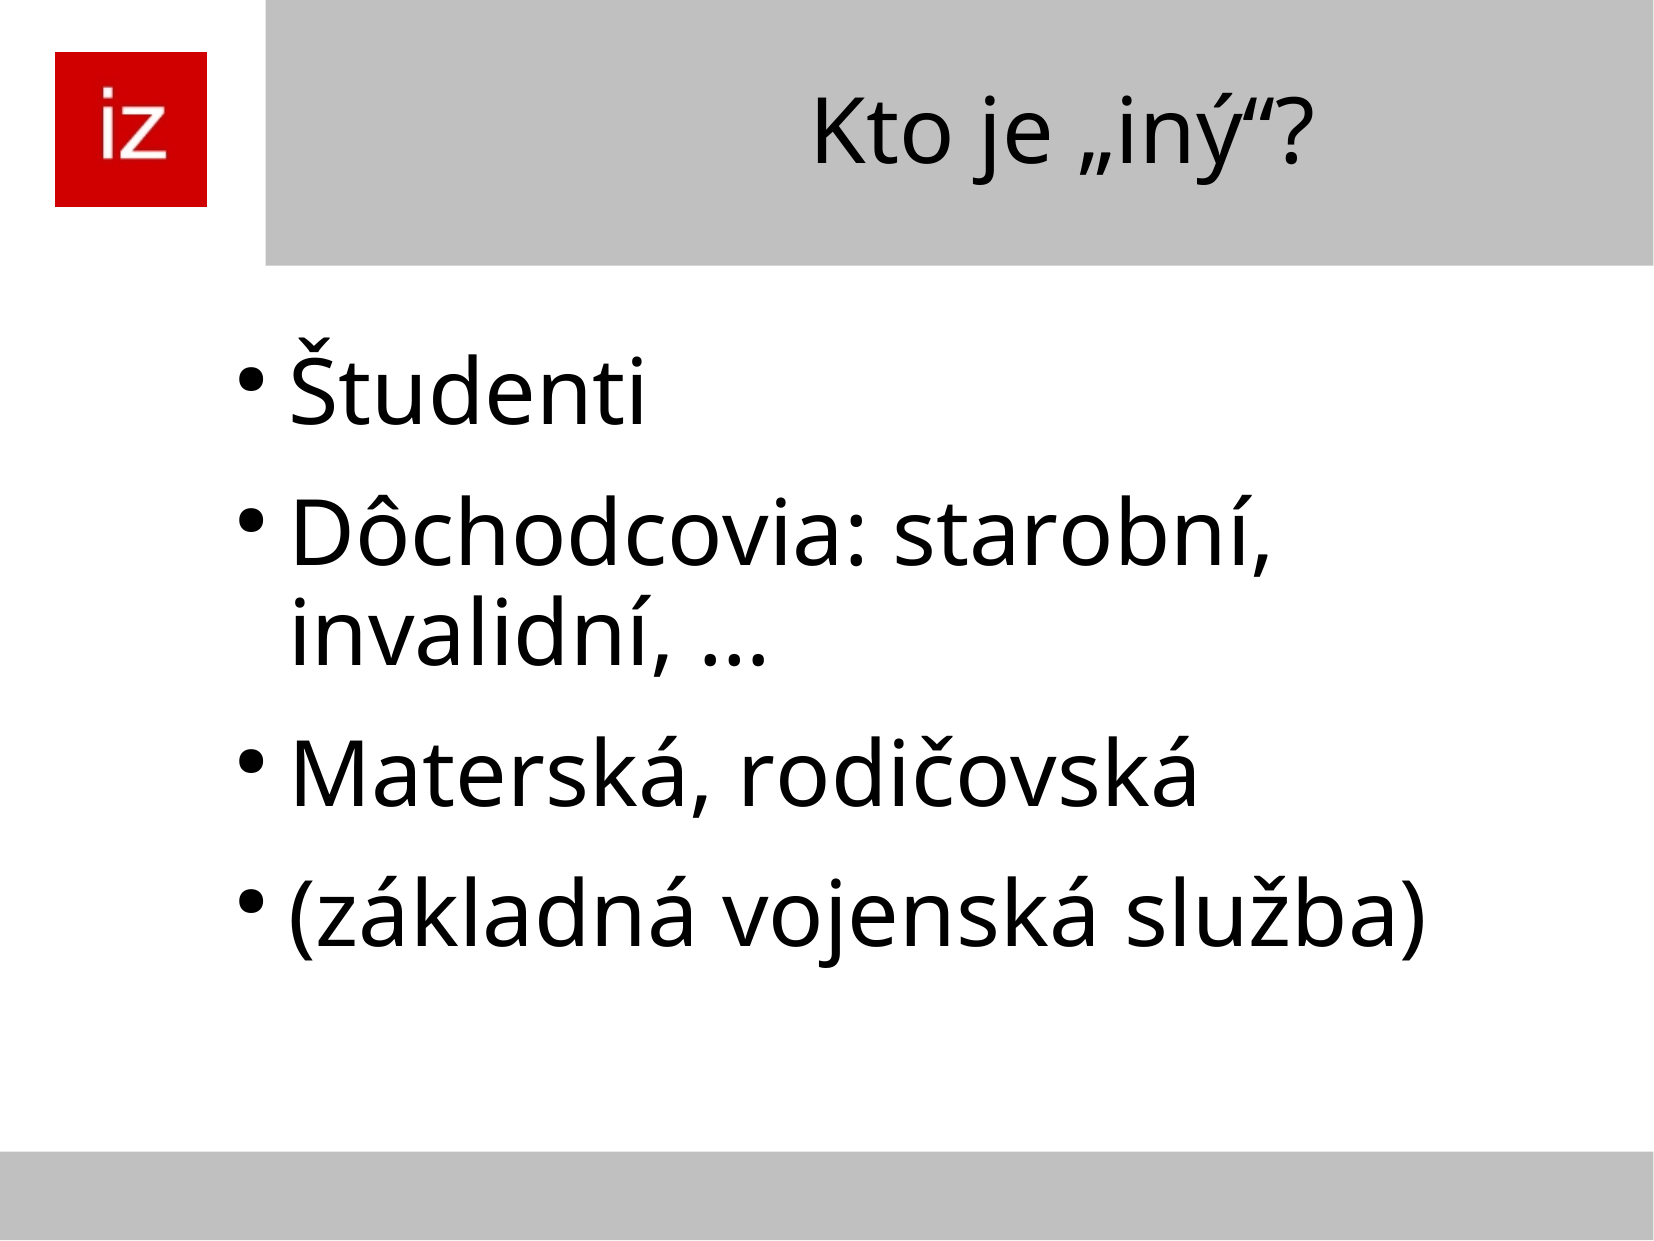

# Kto je „iný“?
Študenti
Dôchodcovia: starobní, invalidní, …
Materská, rodičovská
(základná vojenská služba)